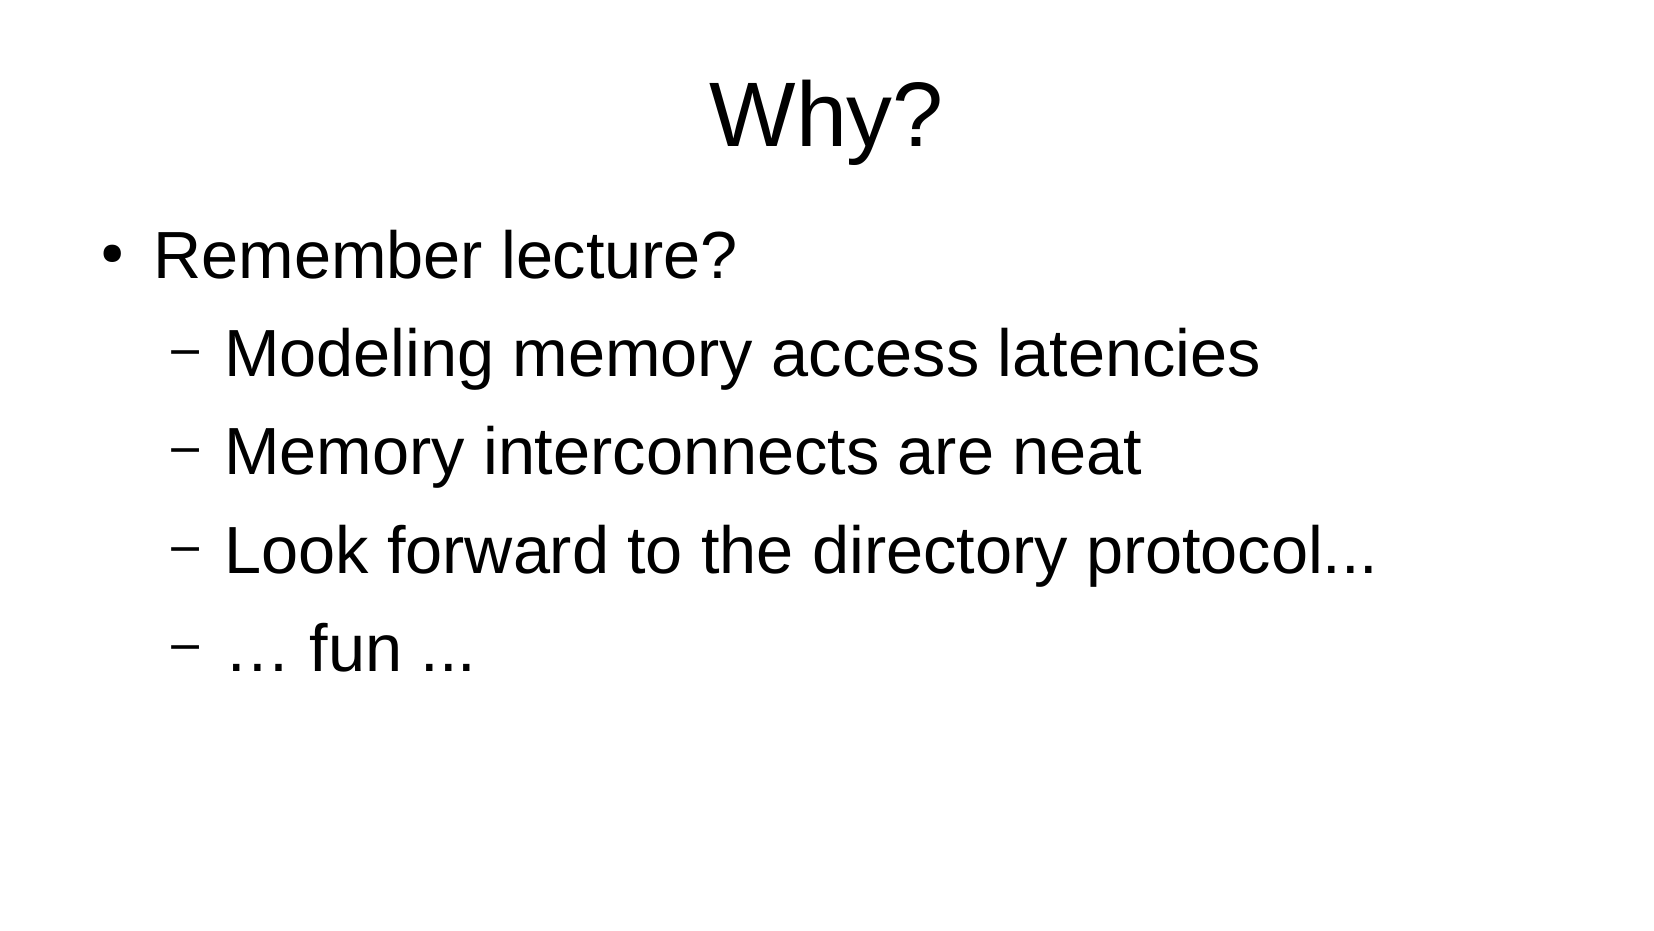

# Why?
Remember lecture?
Modeling memory access latencies
Memory interconnects are neat
Look forward to the directory protocol...
… fun ...